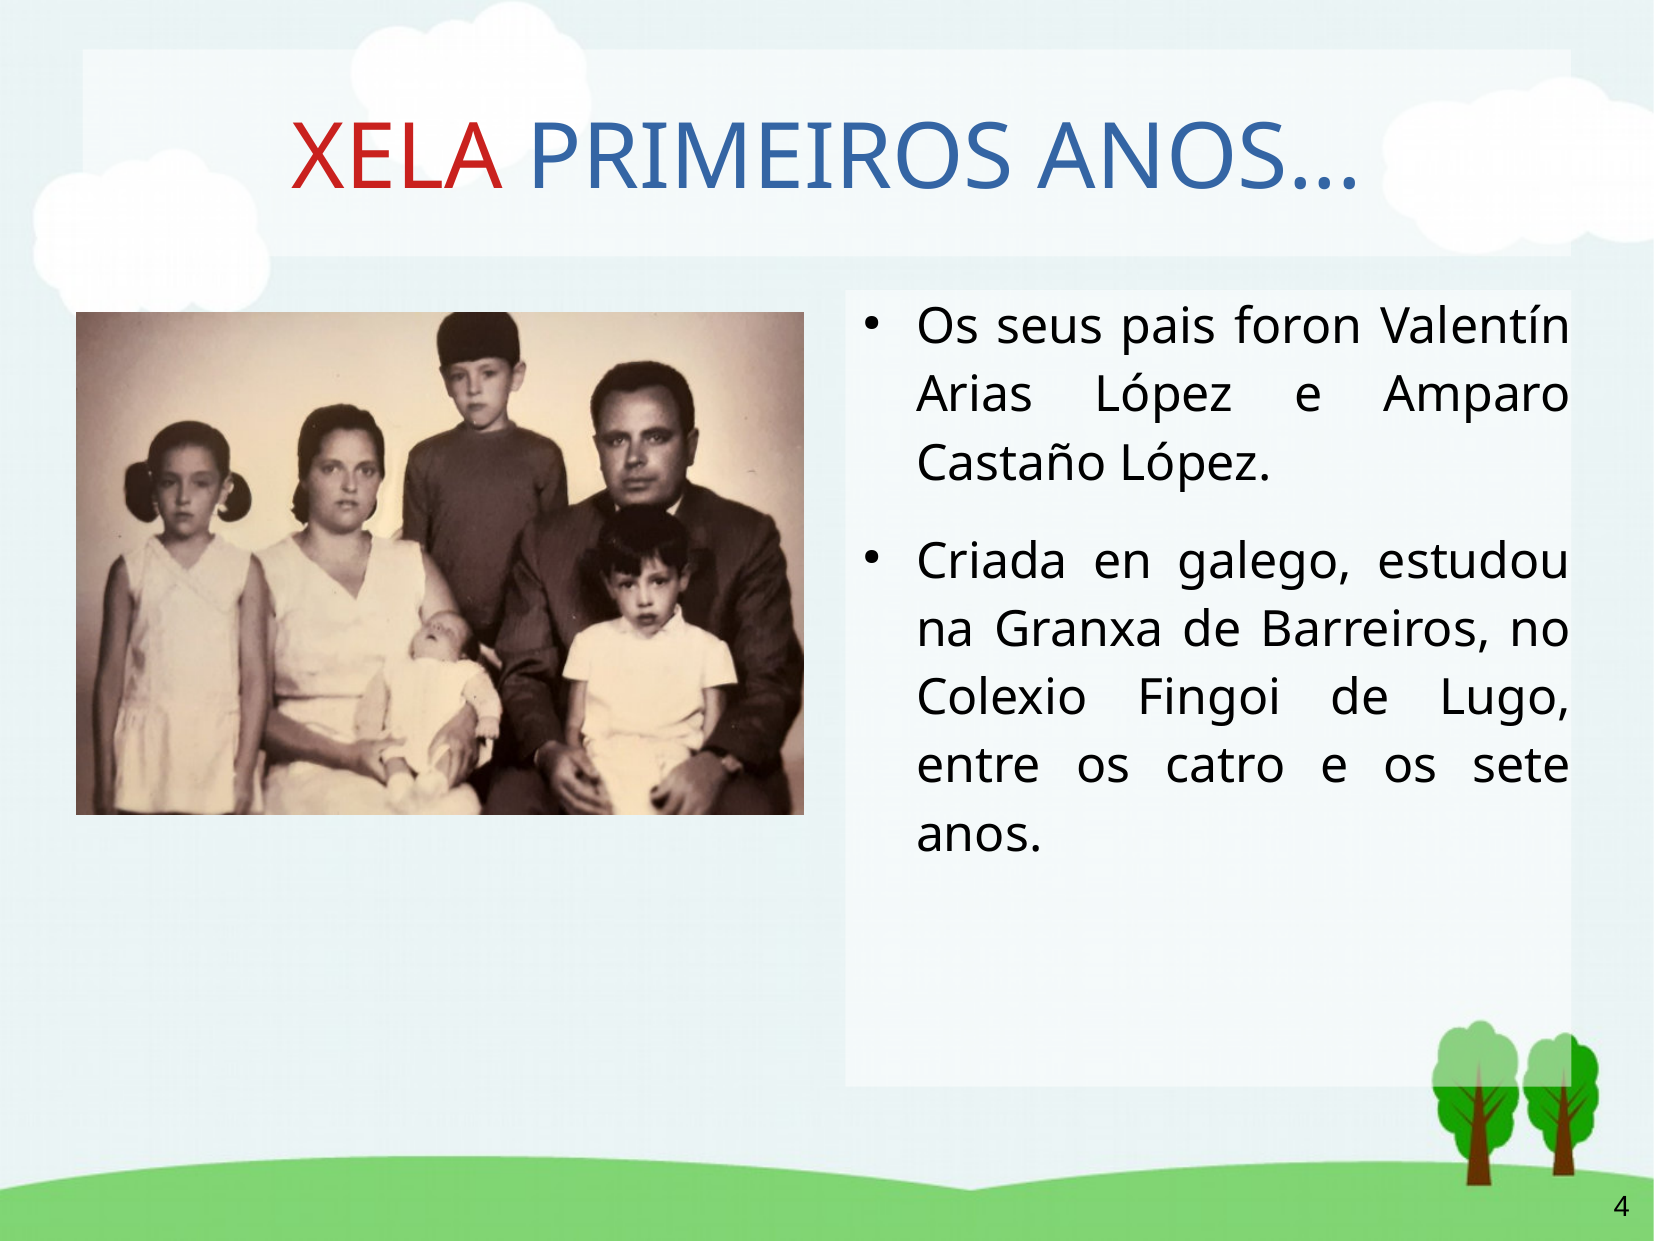

# XELA PRIMEIROS ANOS...
Os seus pais foron Valentín Arias López e Amparo Castaño López.
Criada en galego, estudou na Granxa de Barreiros, no Colexio Fingoi de Lugo, entre os catro e os sete anos.
4